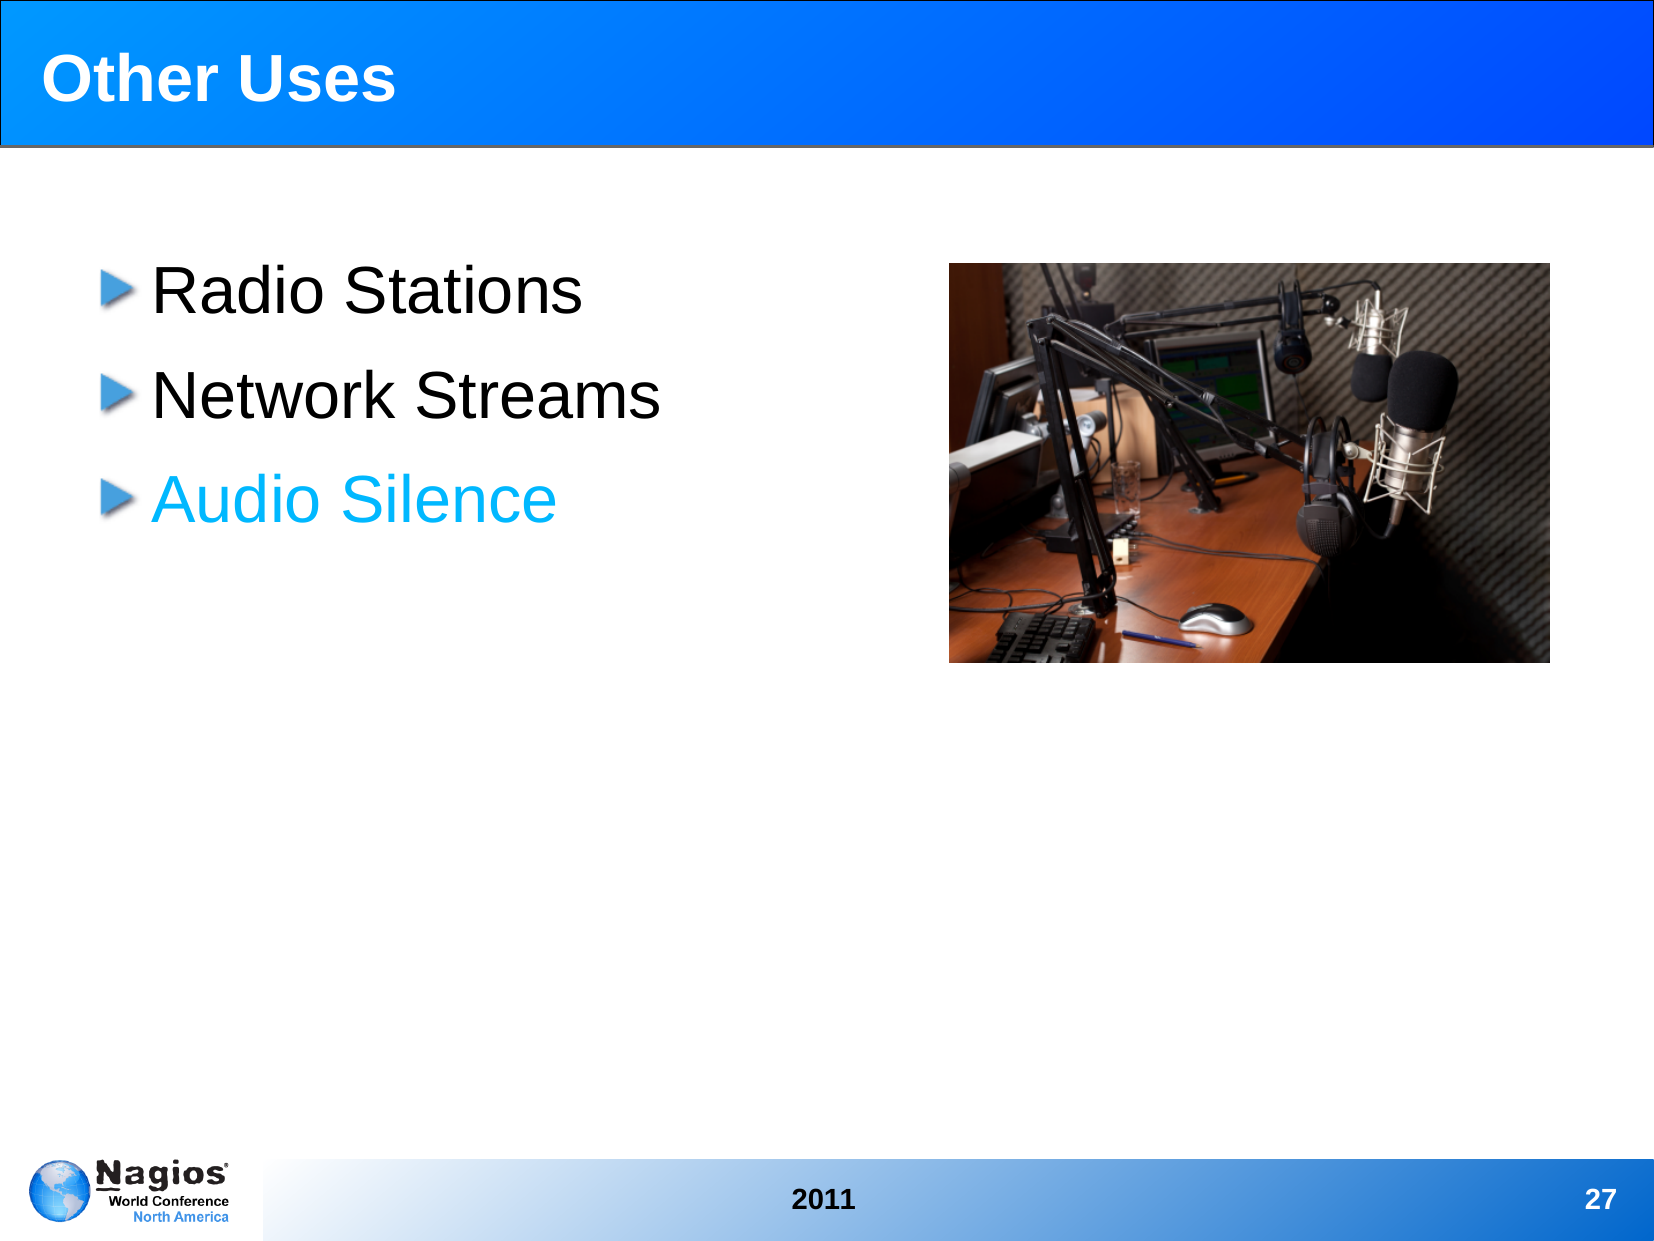

# Other Uses
Radio Stations
Network Streams
Audio Silence
2011
27